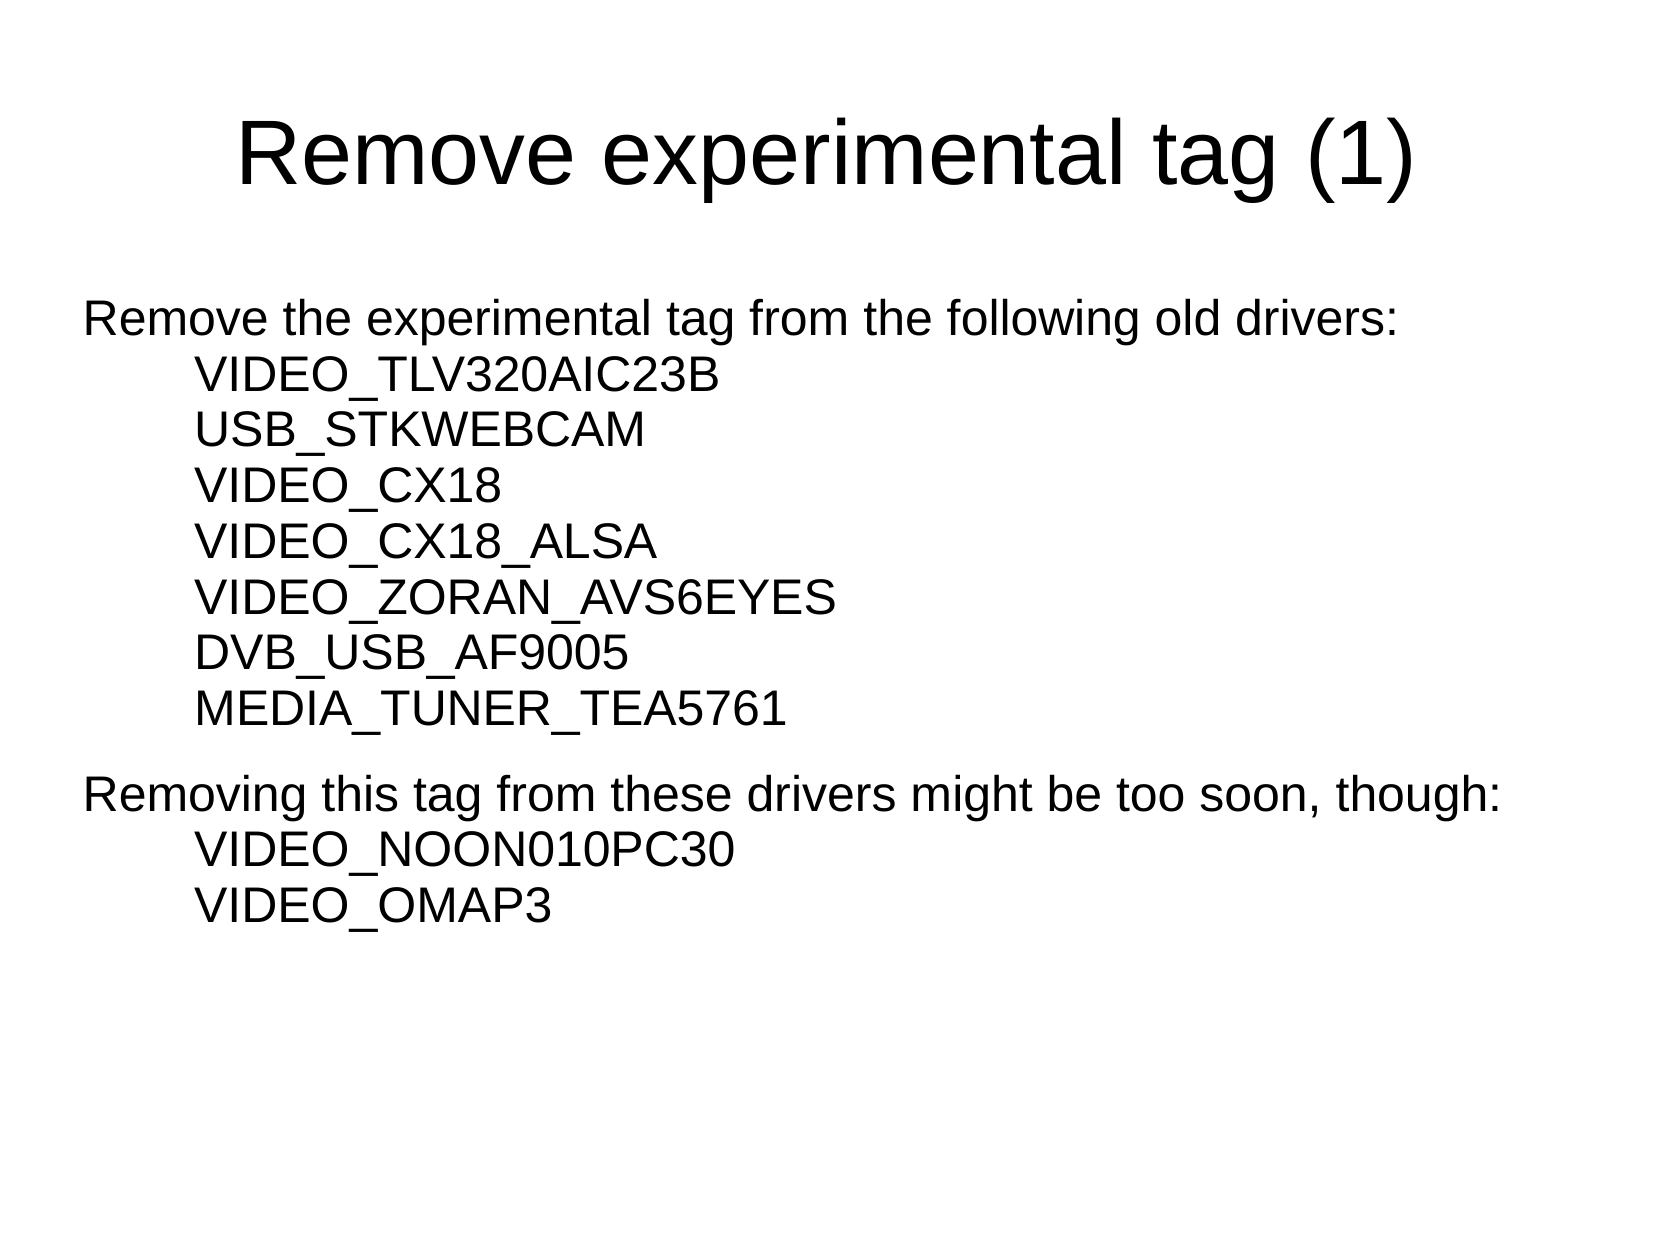

# Remove experimental tag (1)
Remove the experimental tag from the following old drivers:
 VIDEO_TLV320AIC23B
 USB_STKWEBCAM
 VIDEO_CX18
 VIDEO_CX18_ALSA
 VIDEO_ZORAN_AVS6EYES
 DVB_USB_AF9005
 MEDIA_TUNER_TEA5761
Removing this tag from these drivers might be too soon, though:
 VIDEO_NOON010PC30
 VIDEO_OMAP3